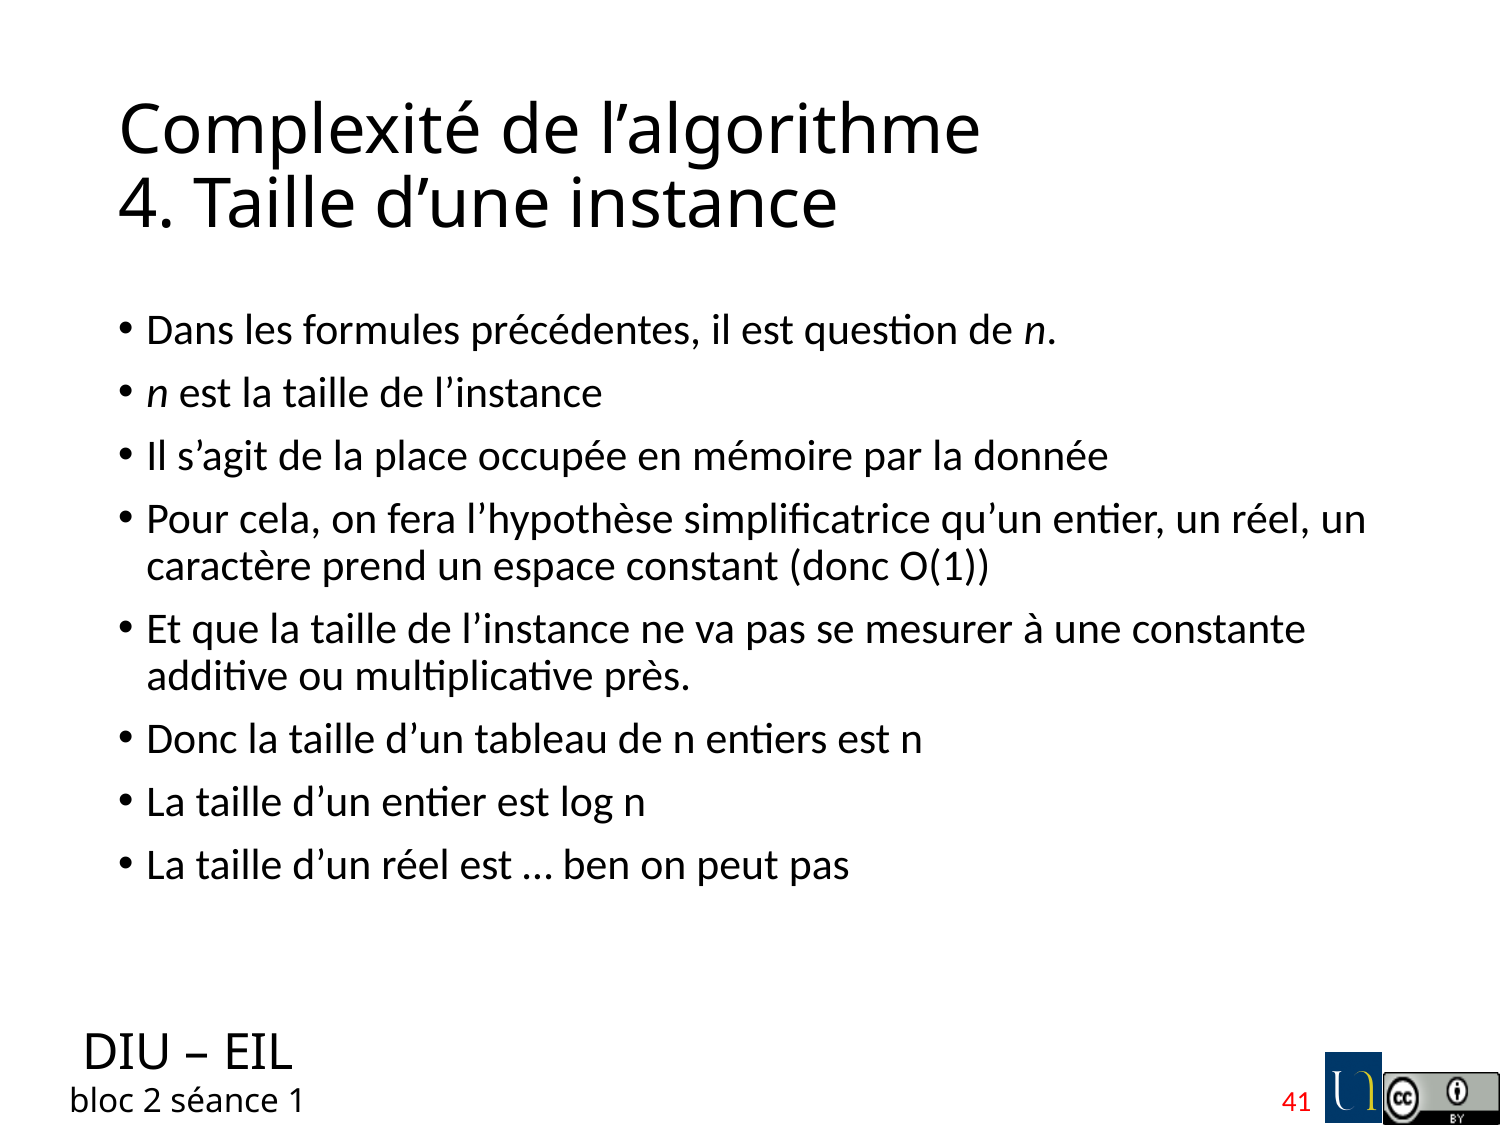

# Complexité de l’algorithme 4. Taille d’une instance
Dans les formules précédentes, il est question de n.
n est la taille de l’instance
Il s’agit de la place occupée en mémoire par la donnée
Pour cela, on fera l’hypothèse simplificatrice qu’un entier, un réel, un caractère prend un espace constant (donc O(1))
Et que la taille de l’instance ne va pas se mesurer à une constante additive ou multiplicative près.
Donc la taille d’un tableau de n entiers est n
La taille d’un entier est log n
La taille d’un réel est … ben on peut pas